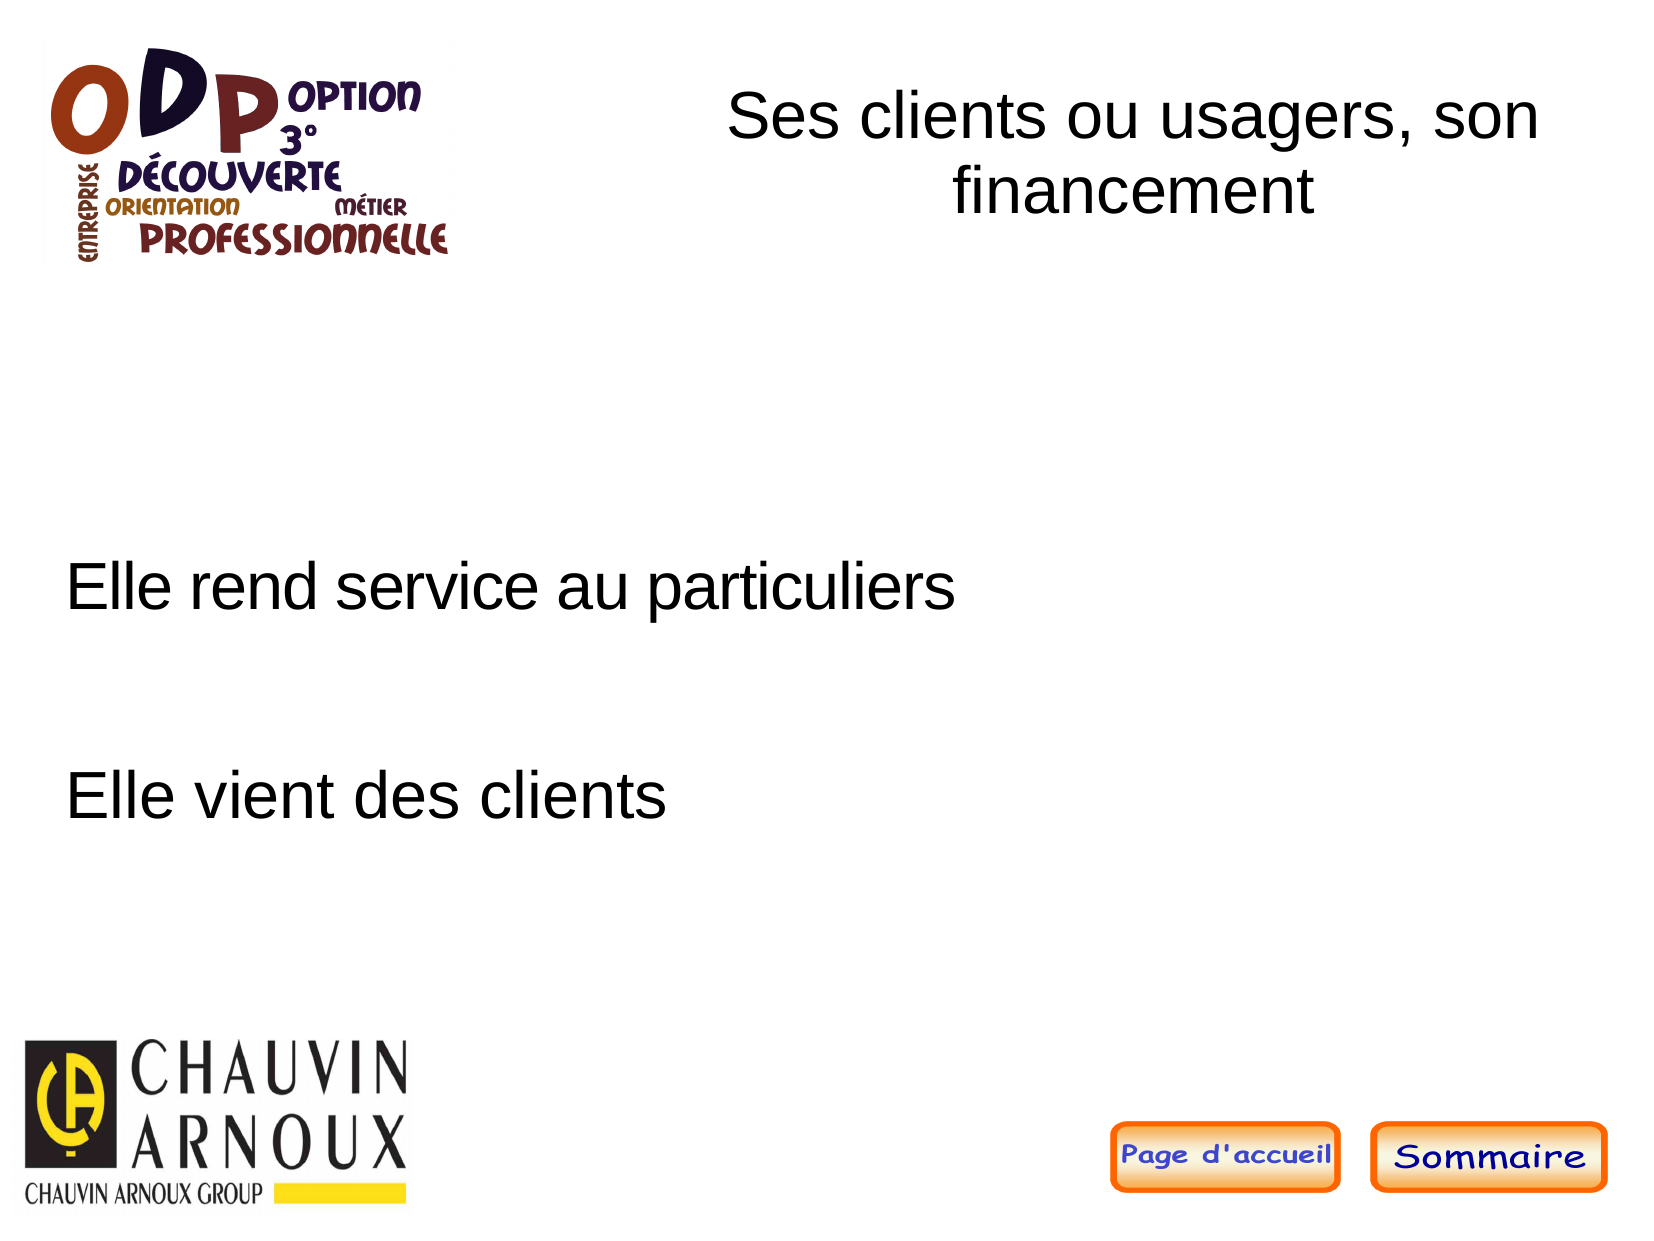

# Ses clients ou usagers, son financement
Elle rend service au particuliers
Elle vient des clients